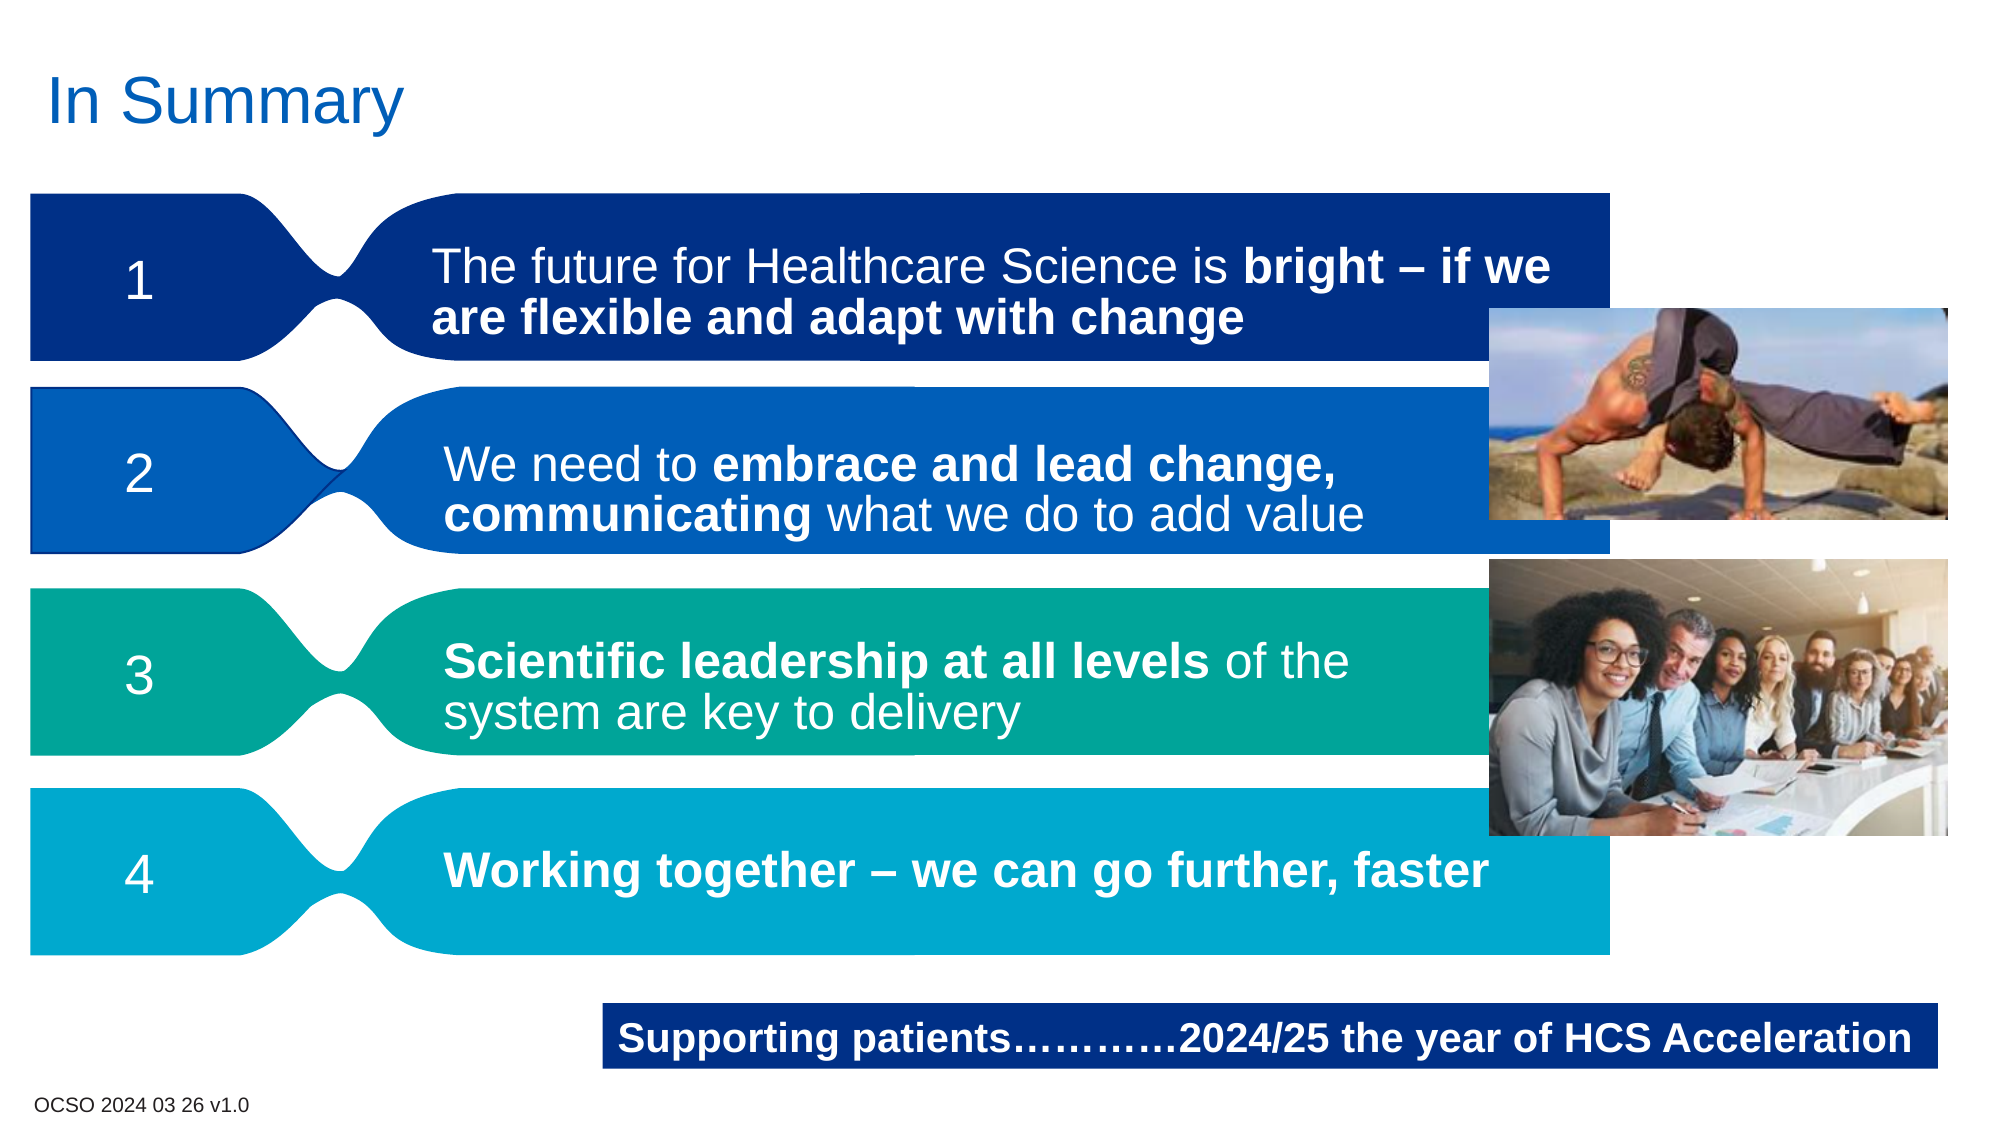

# In Summary
1
The future for Healthcare Science is bright – if we are flexible and adapt with change
2
We need to embrace and lead change, communicating what we do to add value
3
Scientific leadership at all levels of the system are key to delivery
4
Working together – we can go further, faster
Supporting patients…………2024/25 the year of HCS Acceleration
OCSO 2024 03 26 v1.0